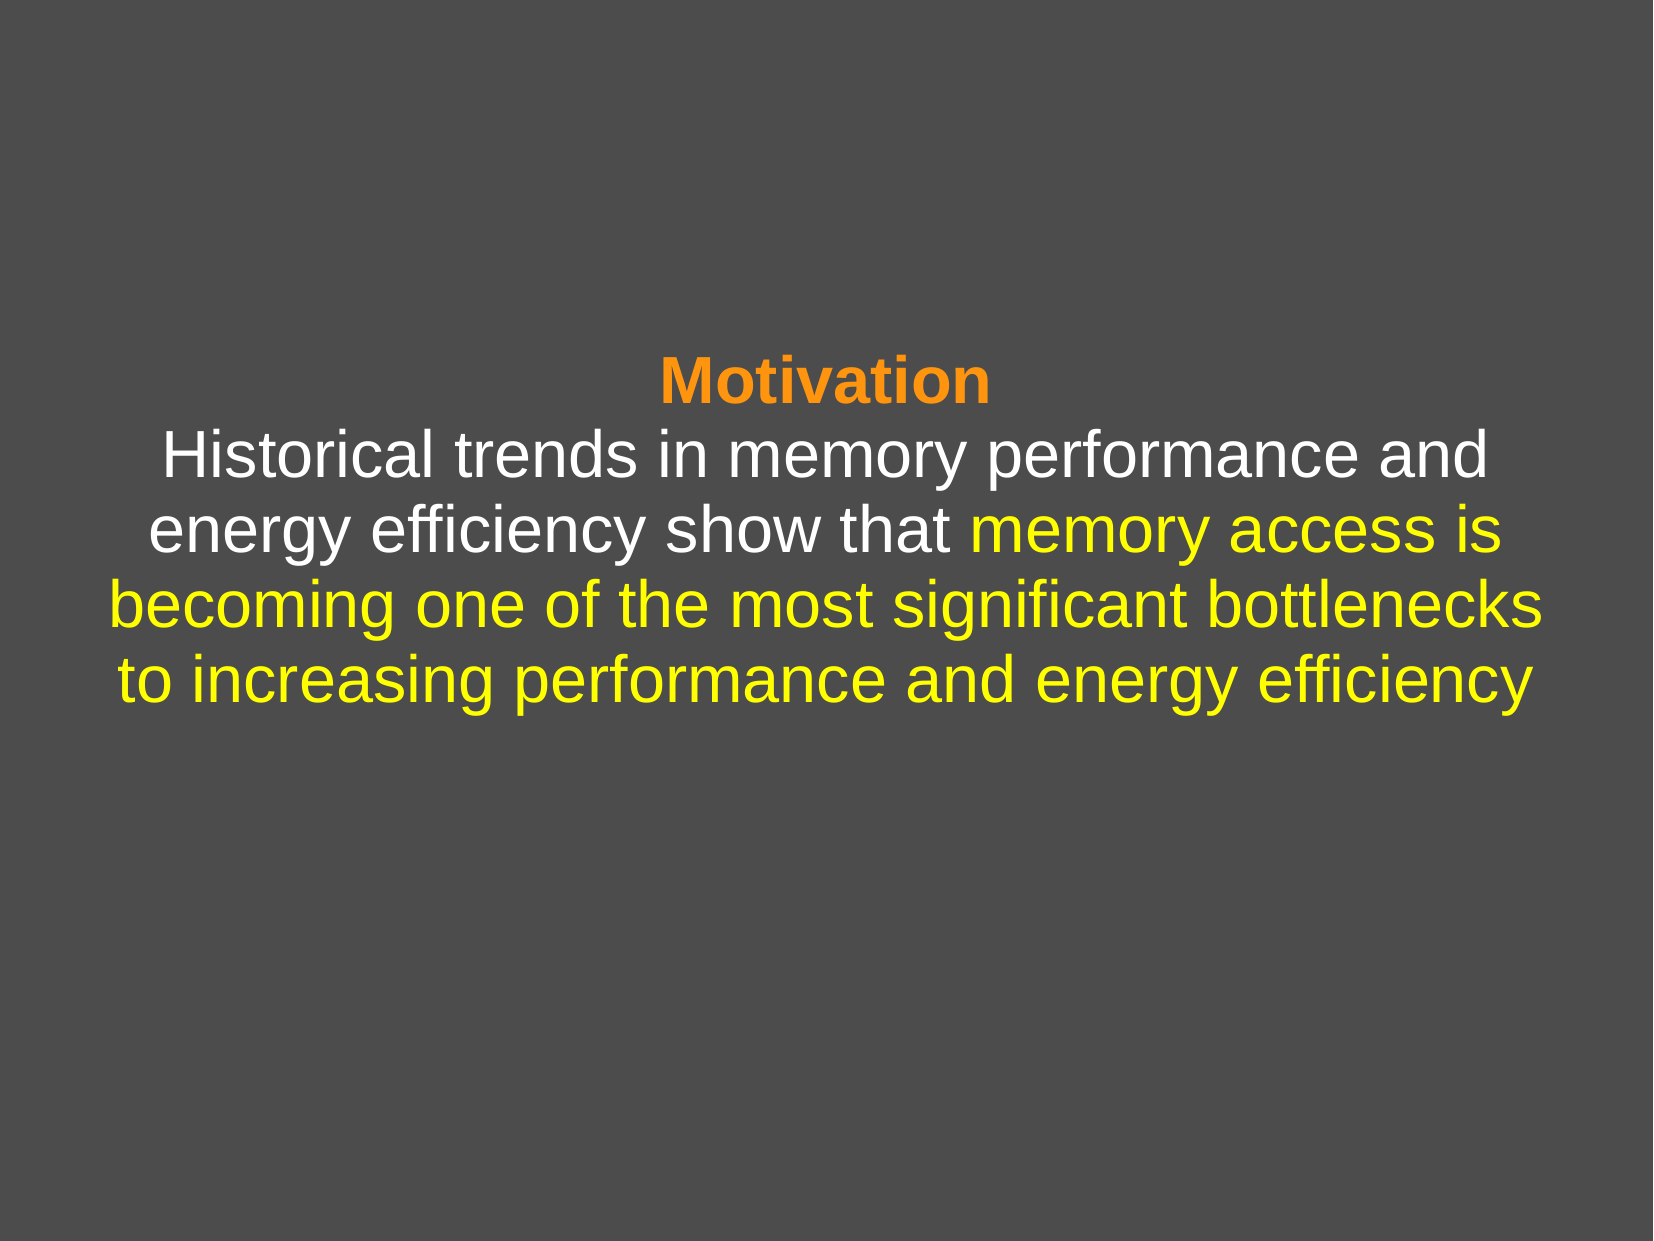

# Motivation
Historical trends in memory performance and energy efficiency show that memory access is becoming one of the most significant bottlenecks to increasing performance and energy efficiency